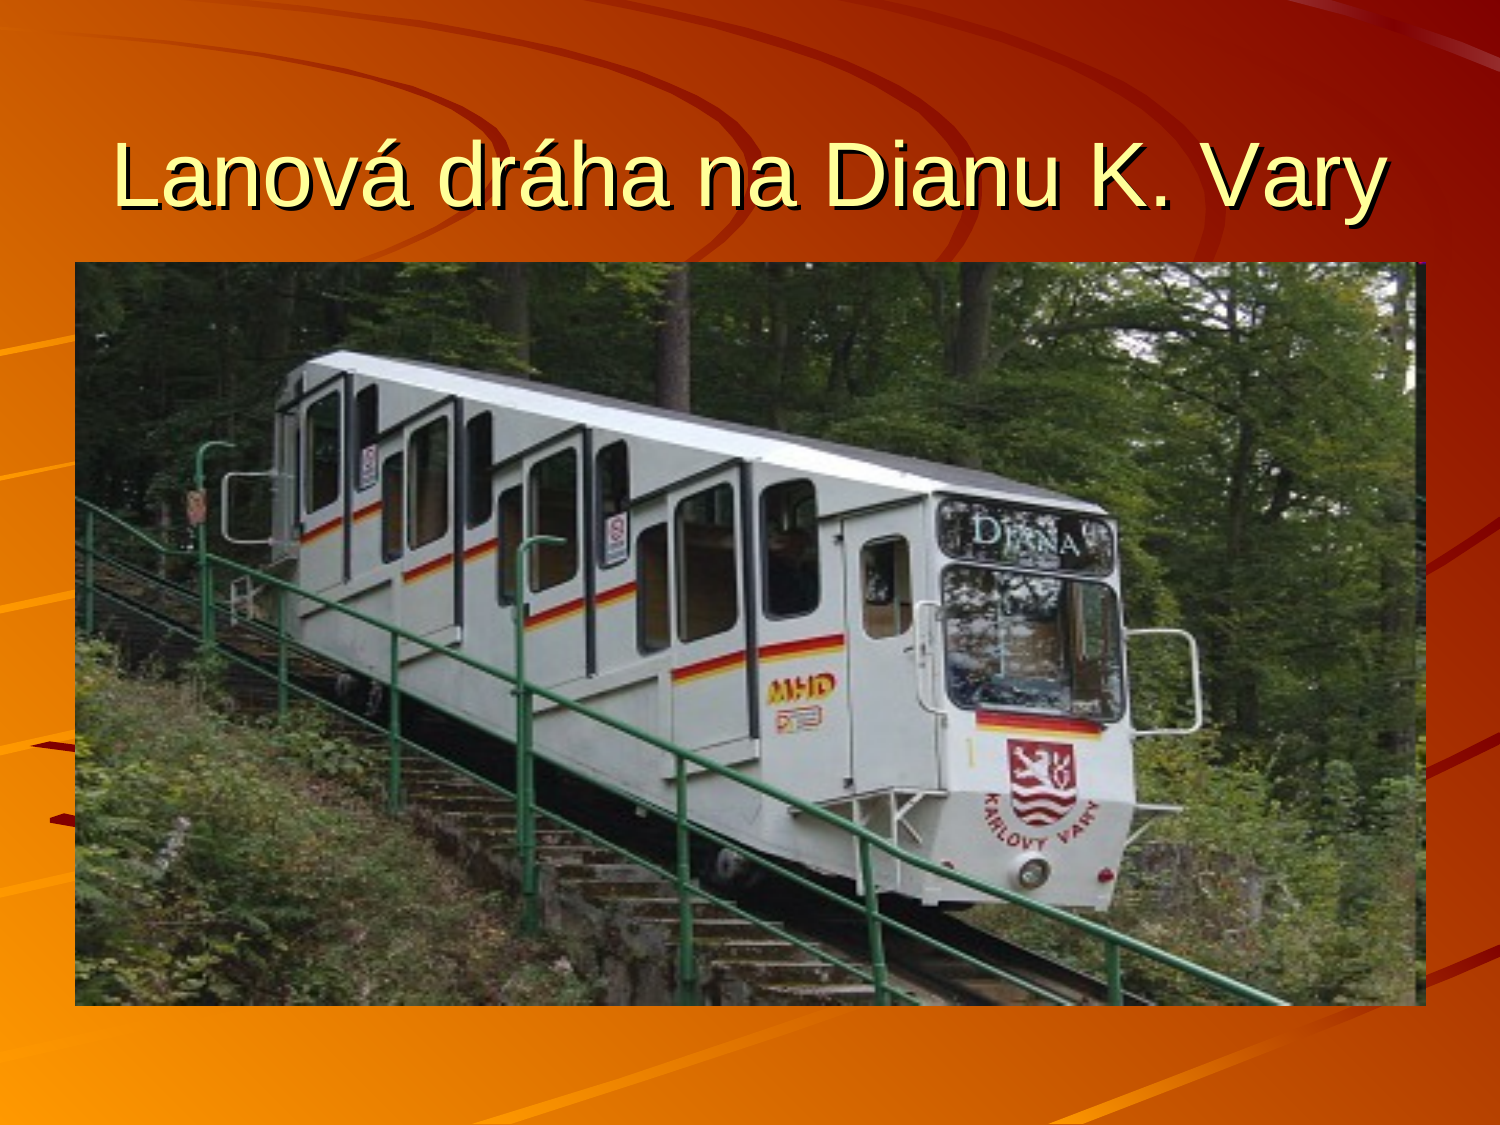

# Lanová dráha na Dianu K. Vary